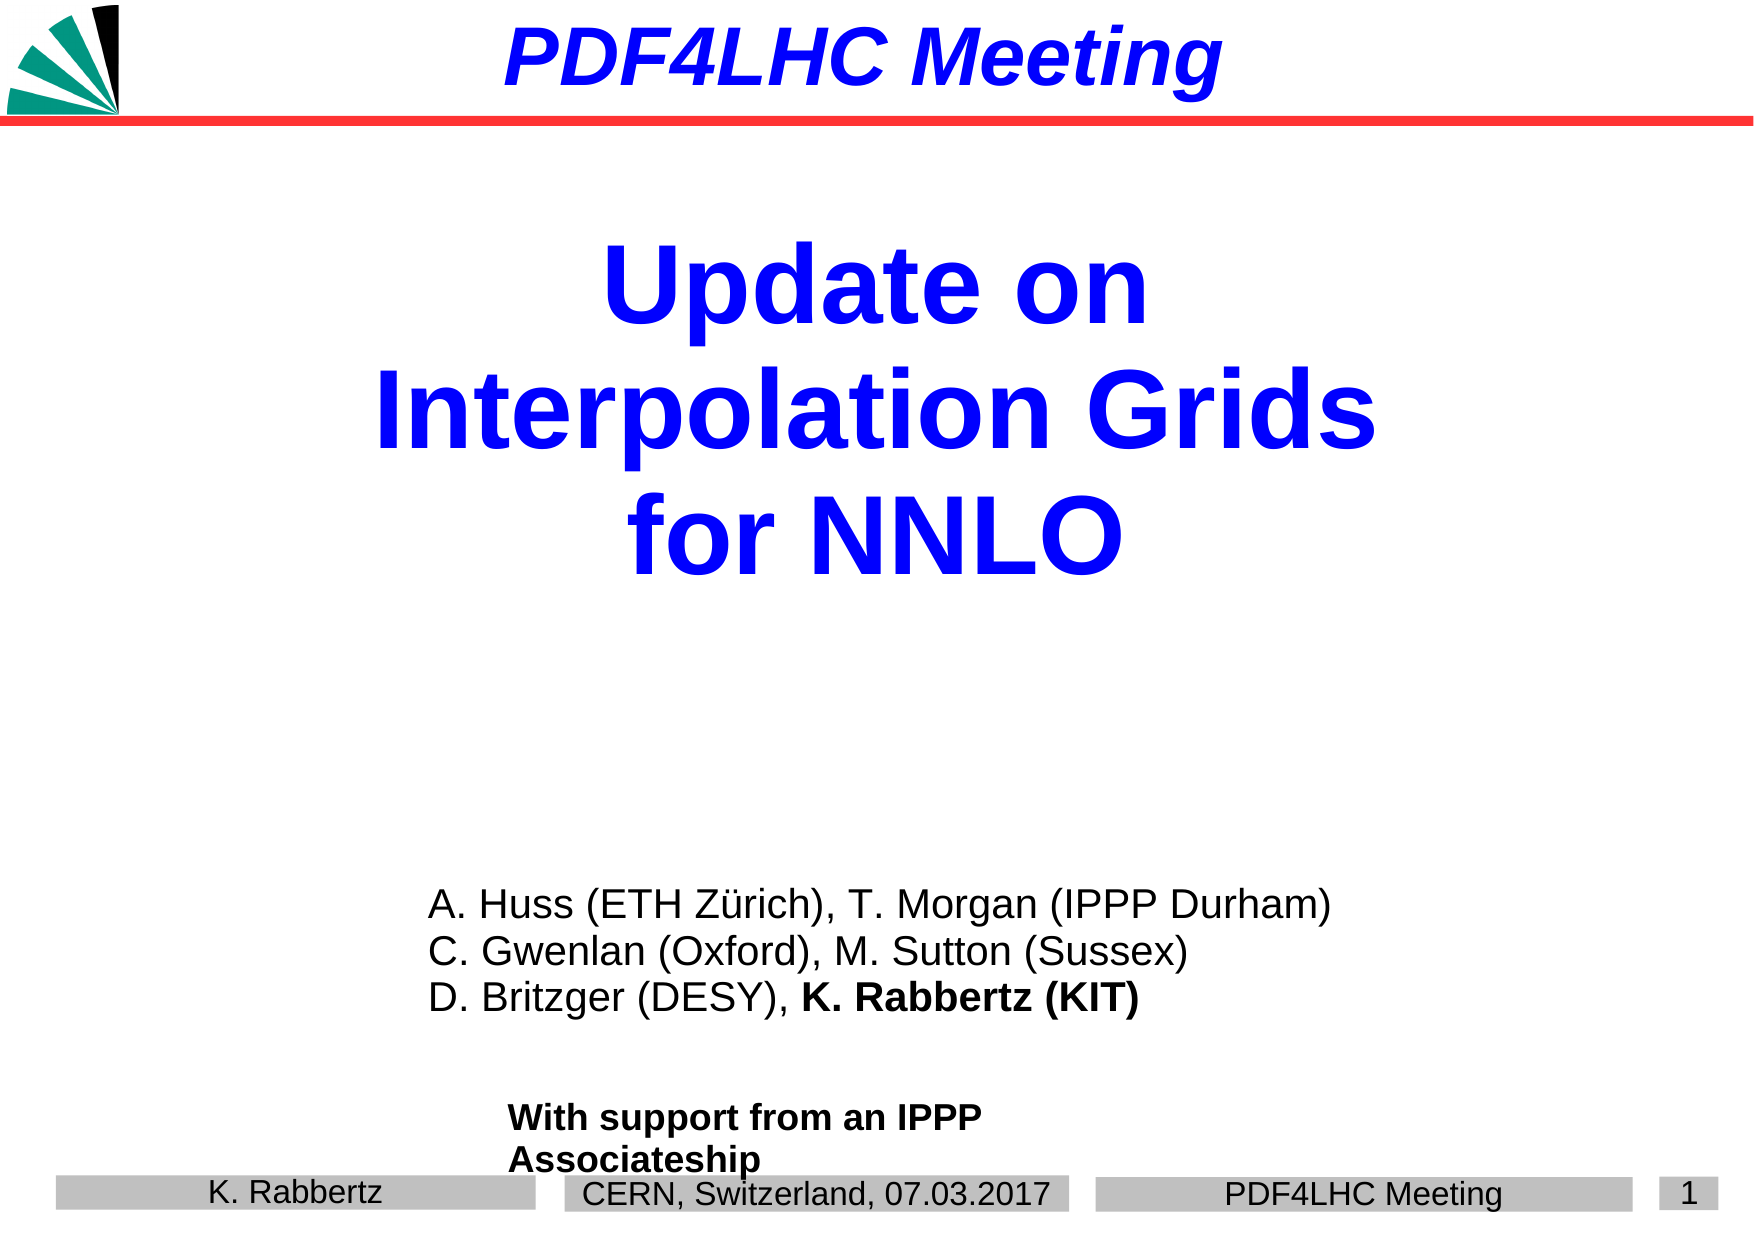

# PDF4LHC Meeting
Update on
Interpolation Grids
for NNLO
A. Huss (ETH Zürich), T. Morgan (IPPP Durham)
C. Gwenlan (Oxford), M. Sutton (Sussex)
D. Britzger (DESY), K. Rabbertz (KIT)
With support from an IPPP Associateship